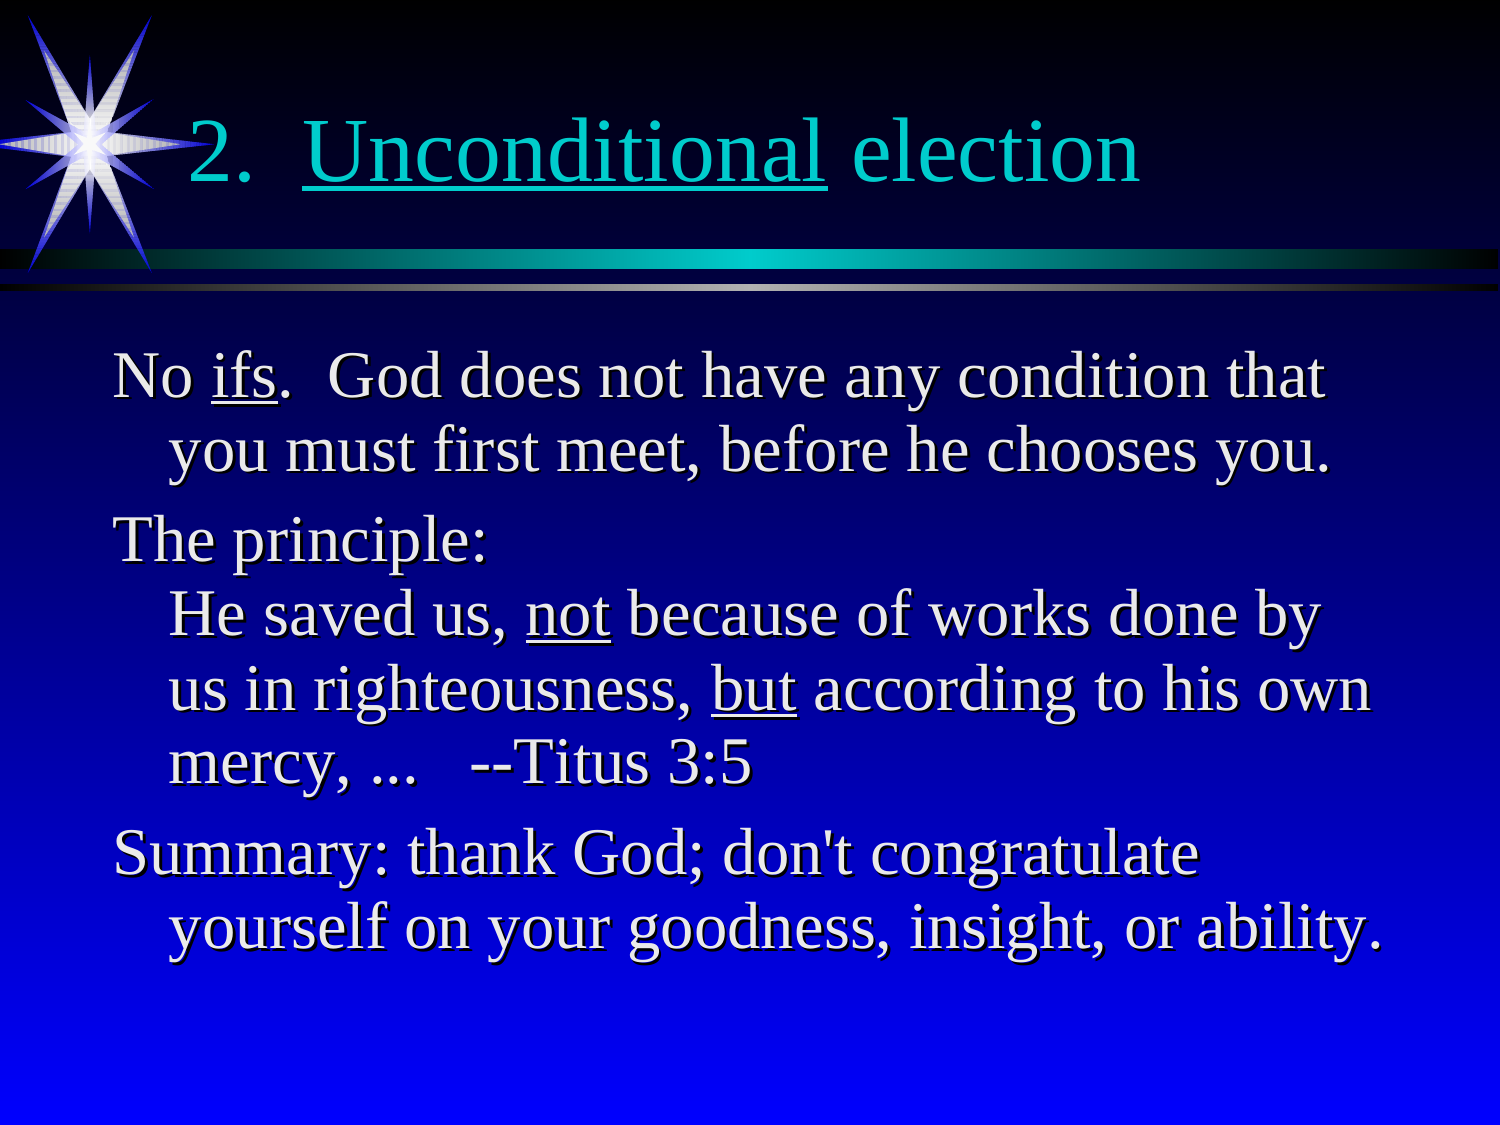

# 2. Unconditional election
No ifs. God does not have any condition that you must first meet, before he chooses you.
The principle:
He saved us, not because of works done by us in righteousness, but according to his own mercy, ... --Titus 3:5
Summary: thank God; don't congratulate yourself on your goodness, insight, or ability.